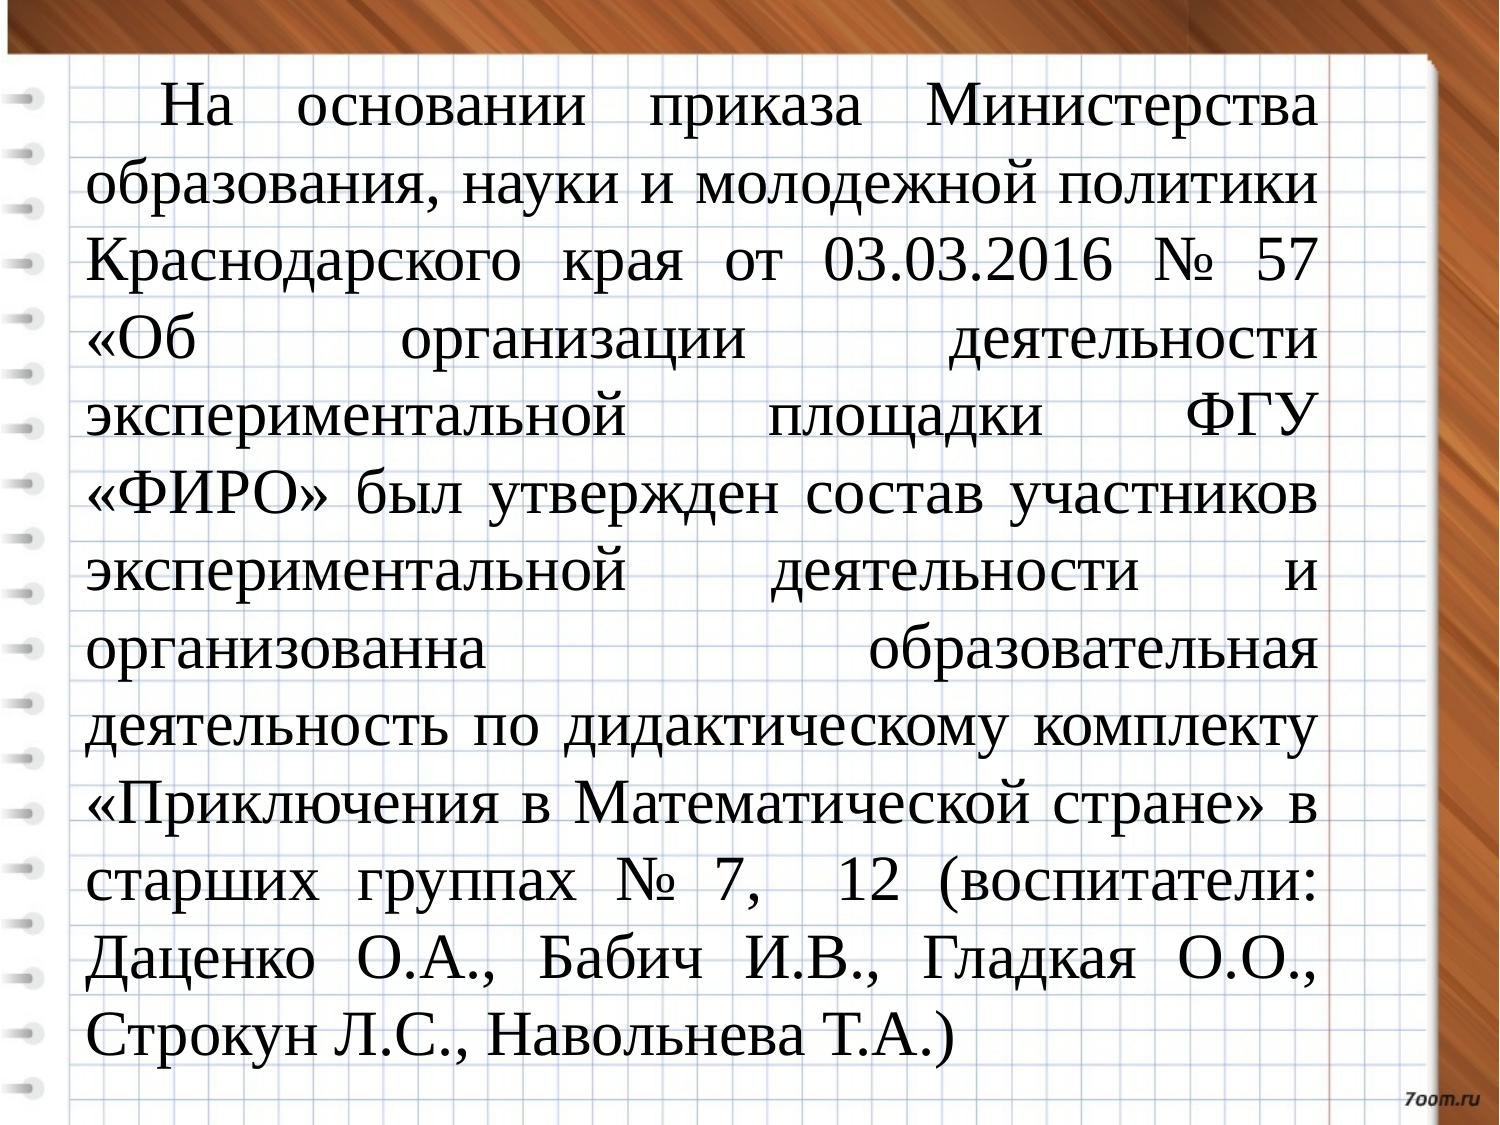

# На основании приказа Министерства образования, науки и молодежной политики Краснодарского края от 03.03.2016 № 57 «Об организации деятельности экспериментальной площадки ФГУ «ФИРО» был утвержден состав участников экспериментальной деятельности и организованна образовательная деятельность по дидактическому комплекту «Приключения в Математической стране» в старших группах № 7, 12 (воспитатели: Даценко О.А., Бабич И.В., Гладкая О.О., Строкун Л.С., Навольнева Т.А.)